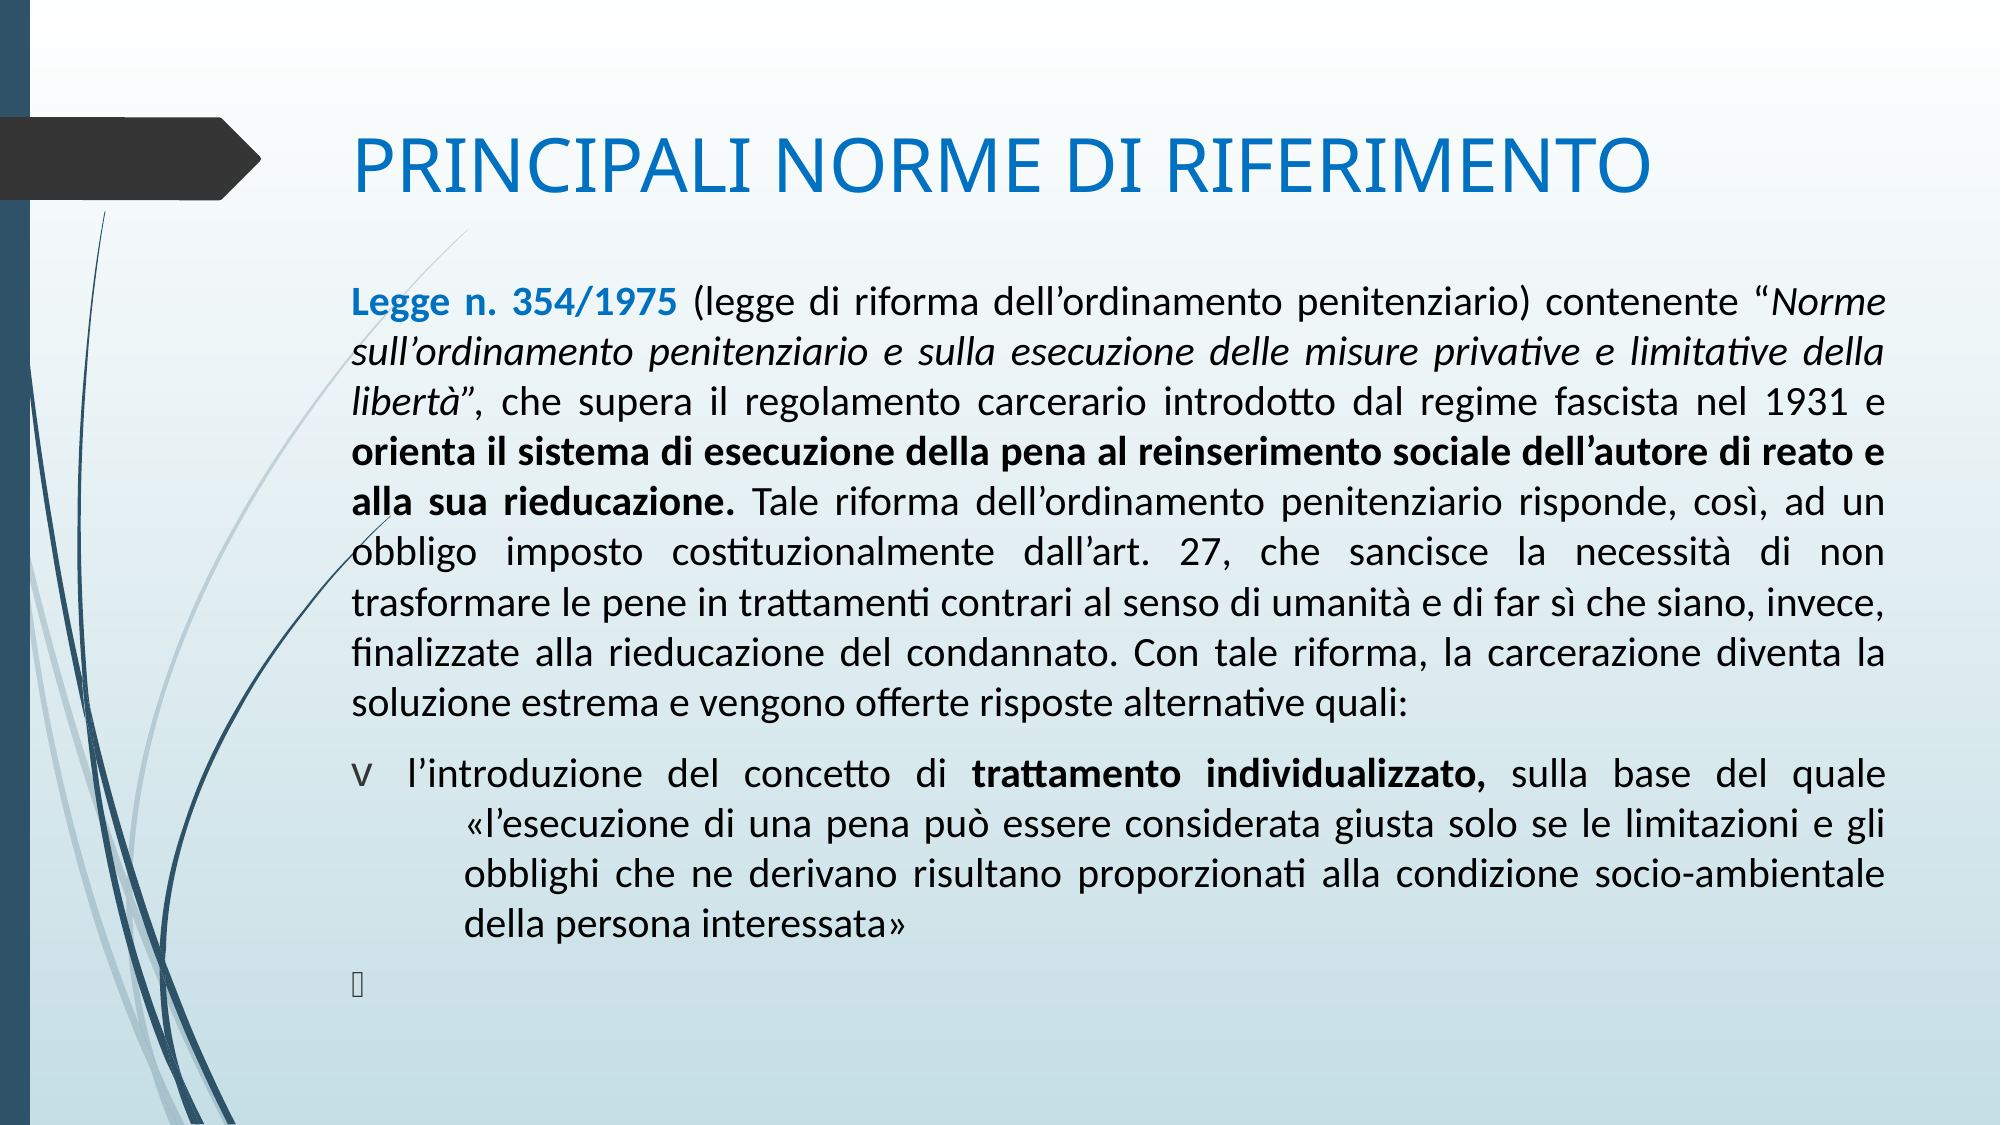

# PRINCIPALI NORME DI RIFERIMENTO
Legge n. 354/1975 (legge di riforma dell’ordinamento penitenziario) contenente “Norme sull’ordinamento penitenziario e sulla esecuzione delle misure privative e limitative della libertà”, che supera il regolamento carcerario introdotto dal regime fascista nel 1931 e orienta il sistema di esecuzione della pena al reinserimento sociale dell’autore di reato e alla sua rieducazione. Tale riforma dell’ordinamento penitenziario risponde, così, ad un obbligo imposto costituzionalmente dall’art. 27, che sancisce la necessità di non trasformare le pene in trattamenti contrari al senso di umanità e di far sì che siano, invece, finalizzate alla rieducazione del condannato. Con tale riforma, la carcerazione diventa la soluzione estrema e vengono offerte risposte alternative quali:
l’introduzione del concetto di trattamento individualizzato, sulla base del quale «l’esecuzione di una pena può essere considerata giusta solo se le limitazioni e gli obblighi che ne derivano risultano proporzionati alla condizione socio-ambientale della persona interessata»